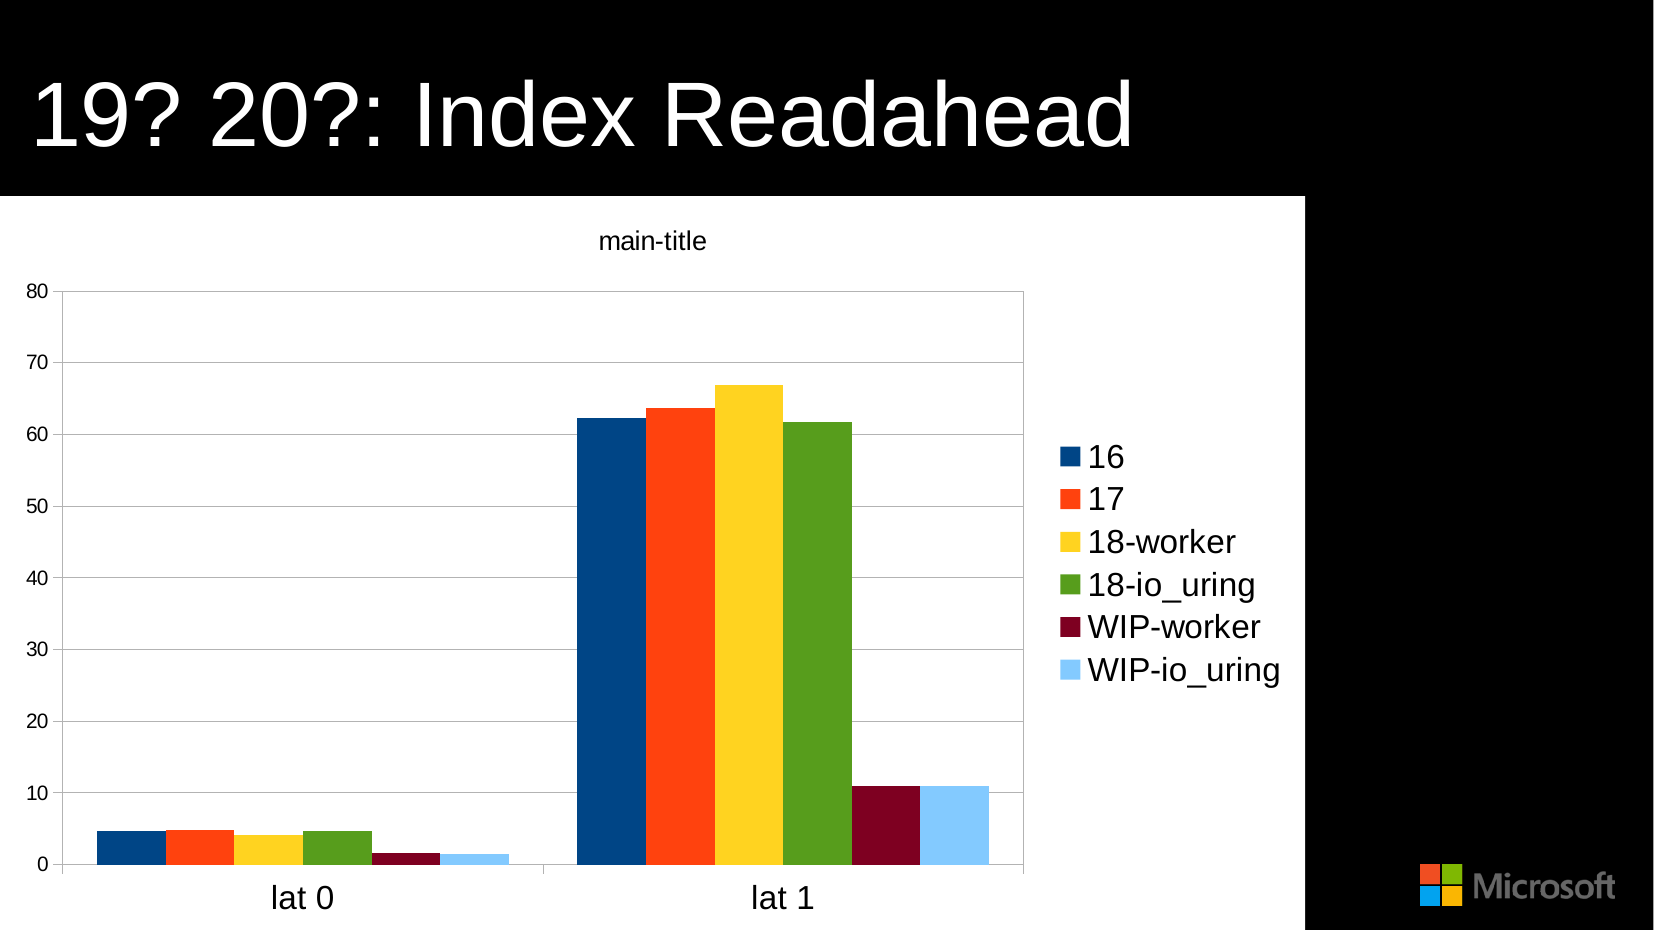

# 19? 20?: Index Readahead
### Chart: main-title
| Category | 16 | 17 | 18-worker | 18-io_uring | WIP-worker | WIP-io_uring |
|---|---|---|---|---|---|---|
| lat 0 | 4.66 | 4.88 | 4.17 | 4.63 | 1.67 | 1.49 |
| lat 1 | 62.33 | 63.63 | 66.87 | 61.75 | 10.99 | 10.99 |